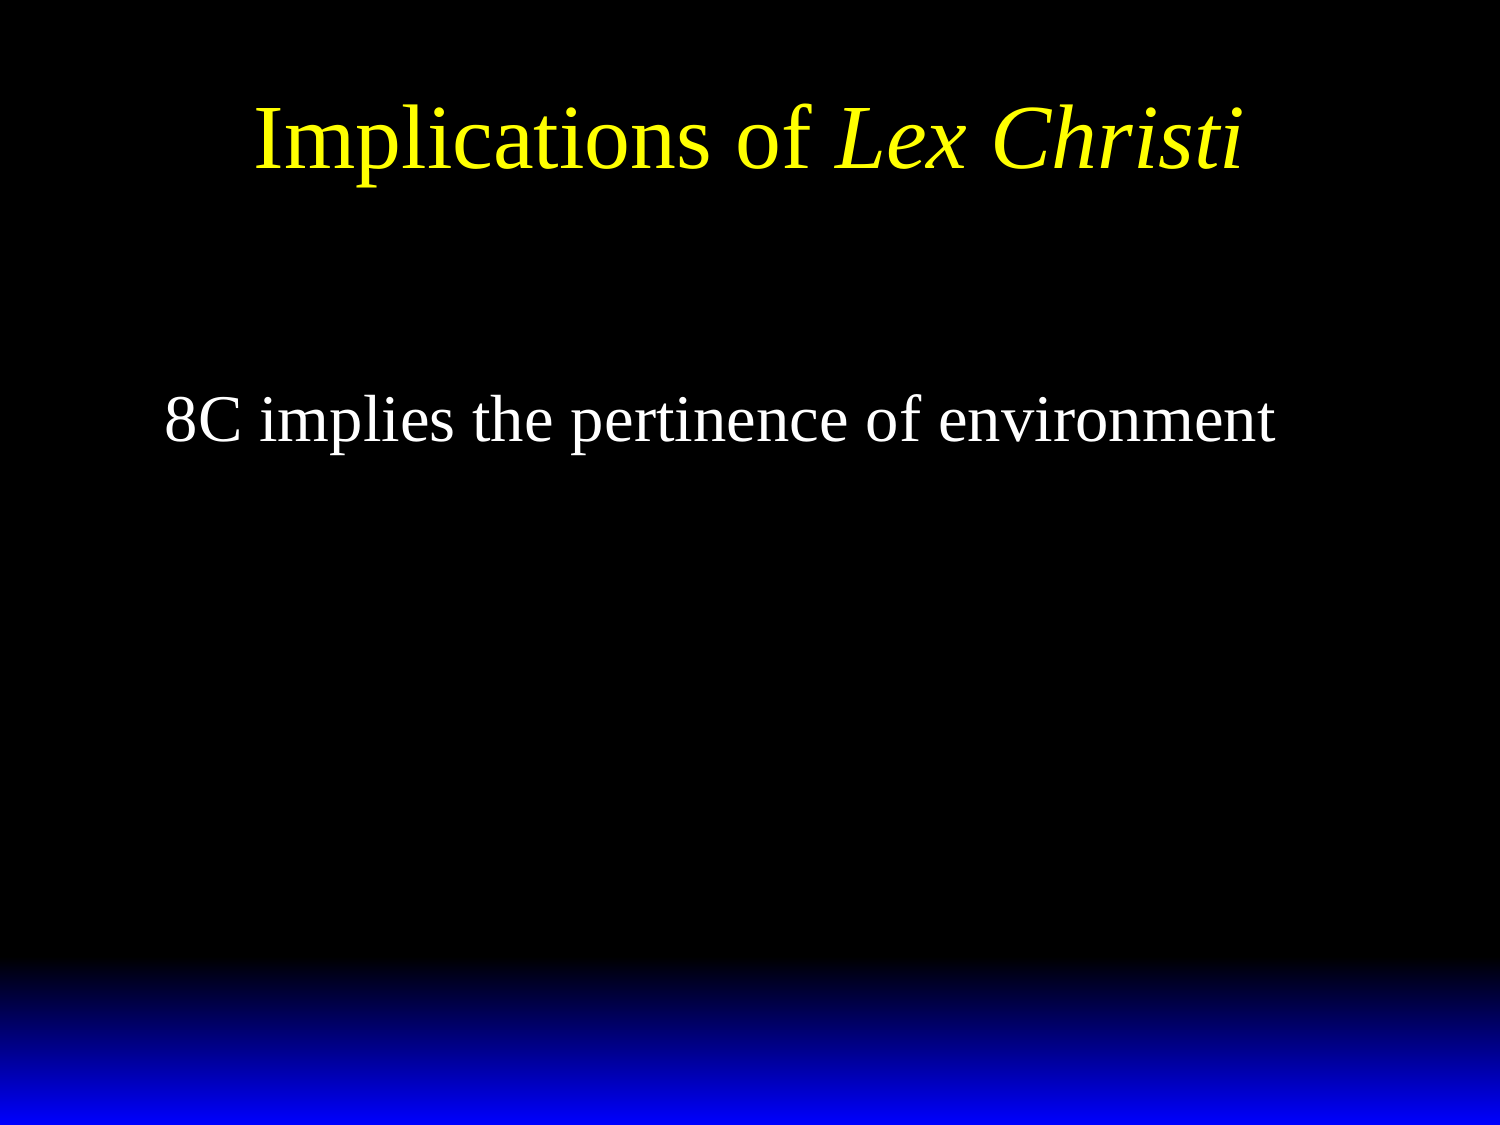

# Implications of Lex Christi
8C implies the pertinence of environment